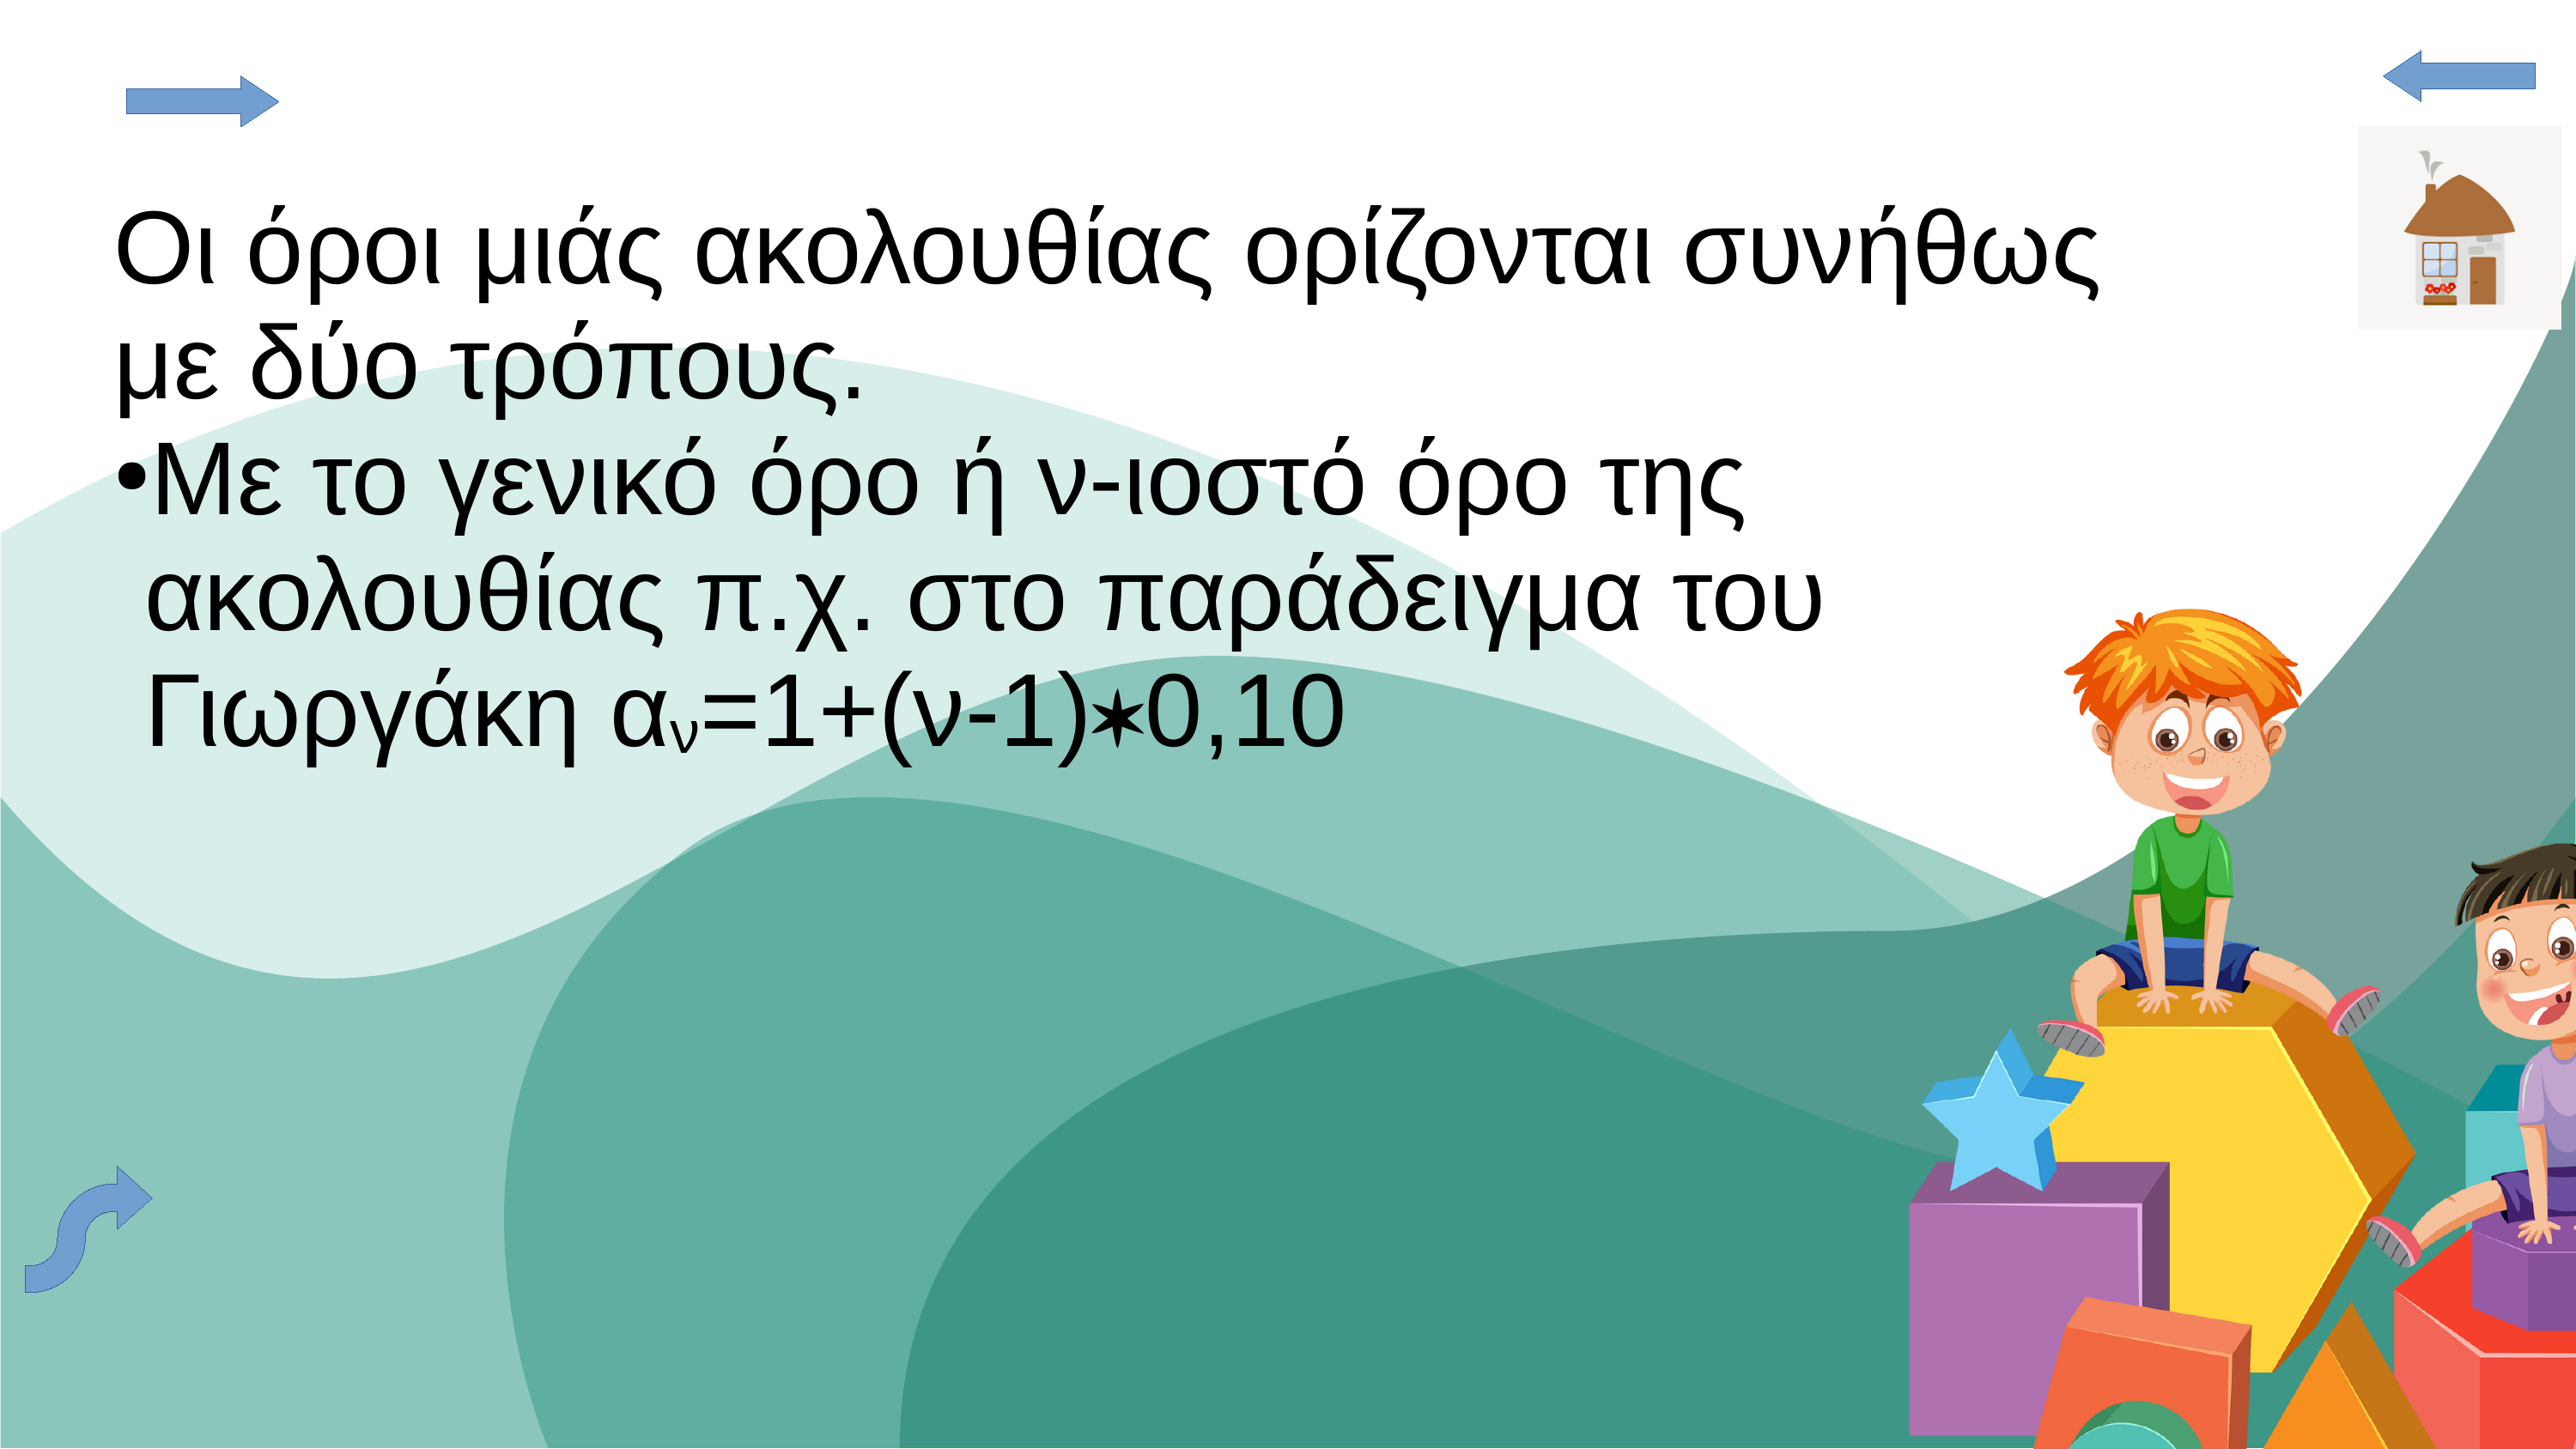

Οι όροι μιάς ακολουθίας ορίζονται συνήθως με δύο τρόπους.
Με το γενικό όρο ή ν-ιοστό όρο της ακολουθίας π.χ. στο παράδειγμα του Γιωργάκη αν=1+(ν-1)*0,10